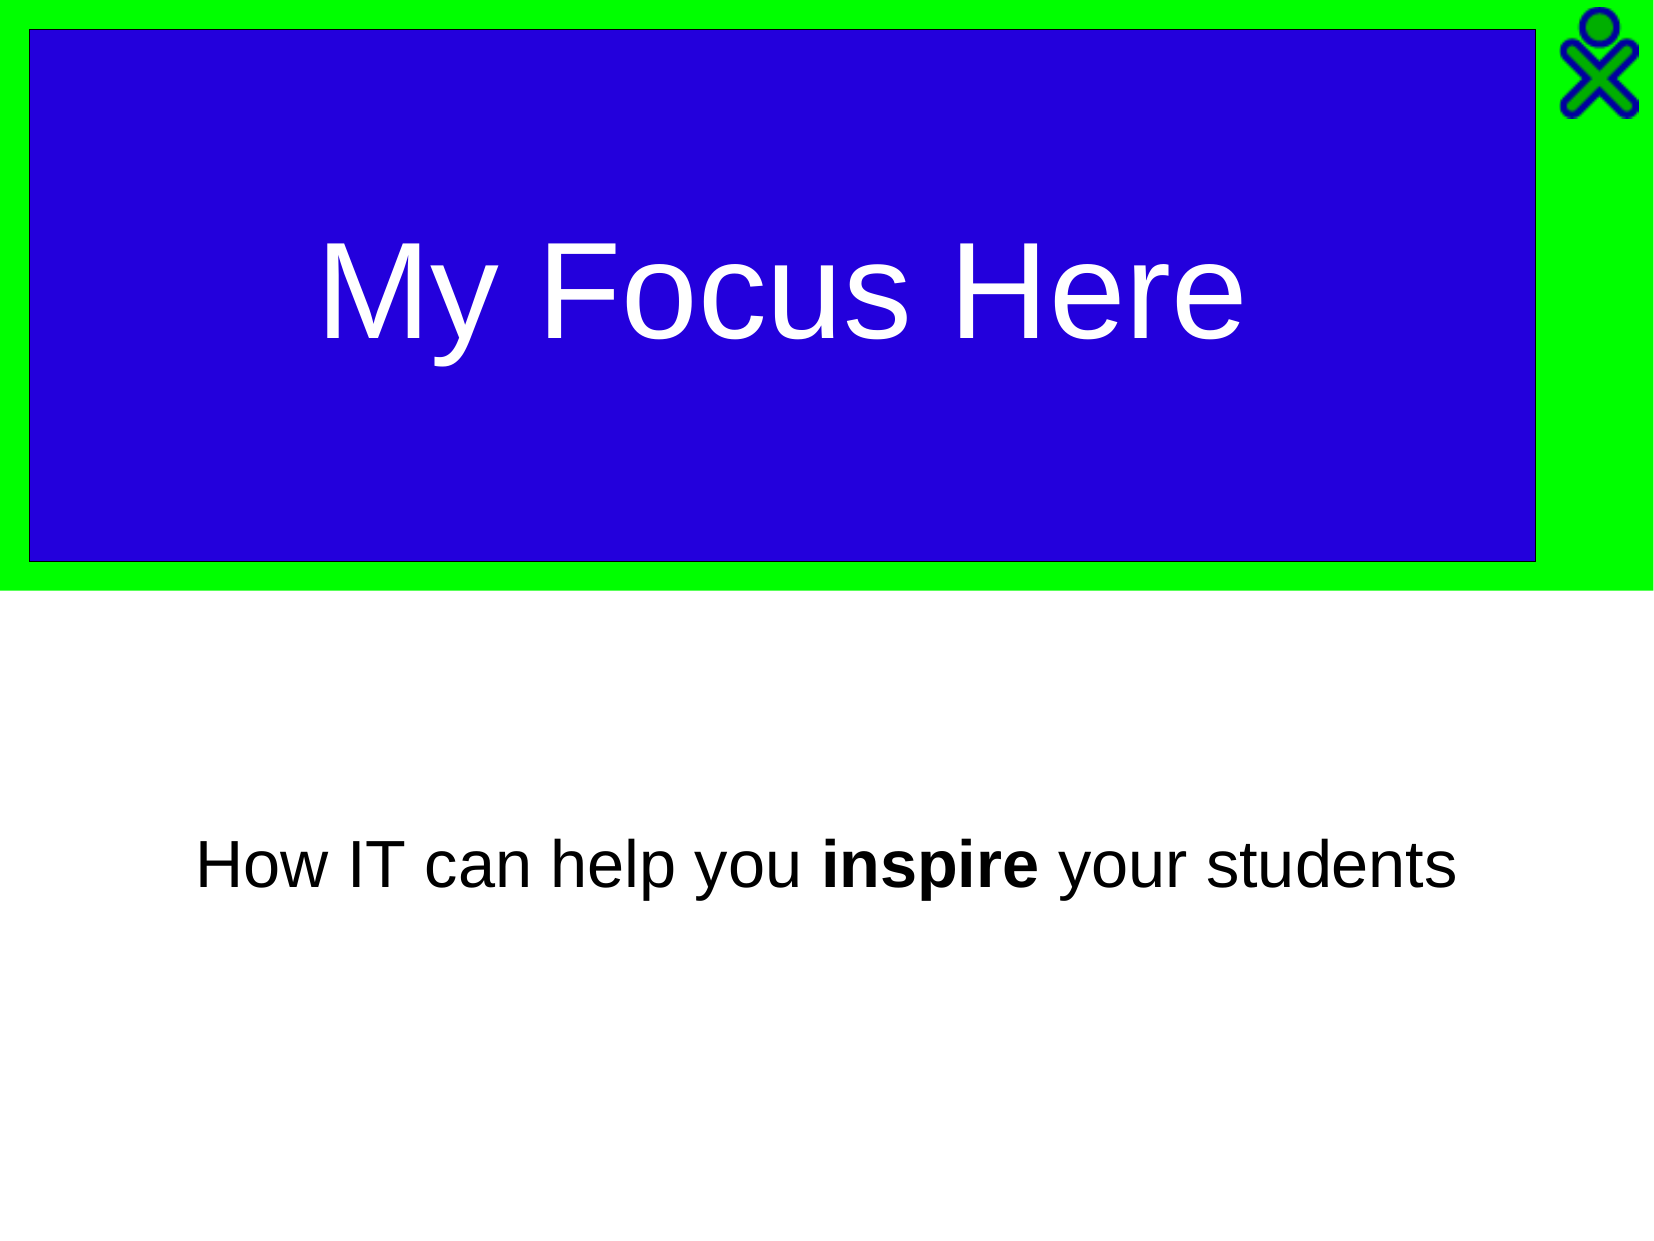

# My Focus Here
How IT can help you inspire your students